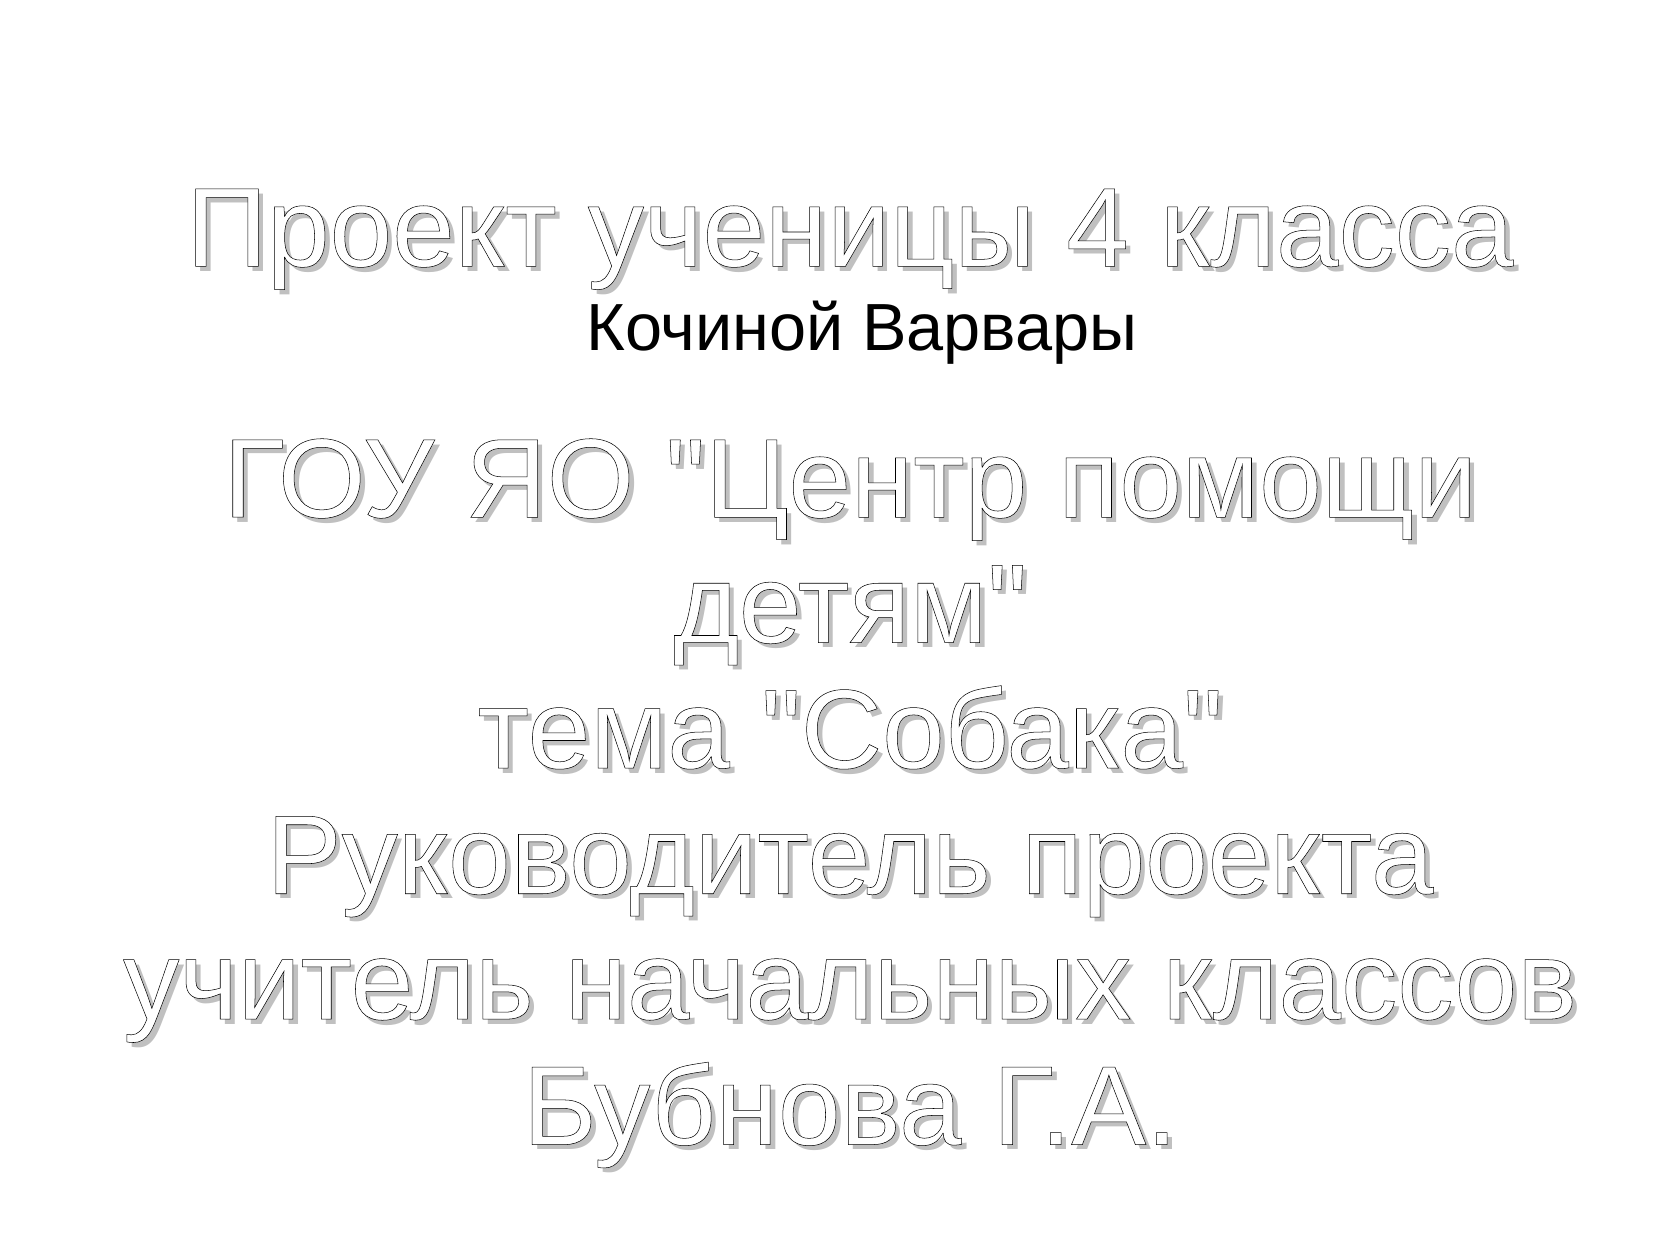

# Проект ученицы 4 класса ГОУ ЯО "Центр помощи детям" тема "Собака" Руководитель проекта учитель начальных классов Бубнова Г.А.
Кочиной Варвары